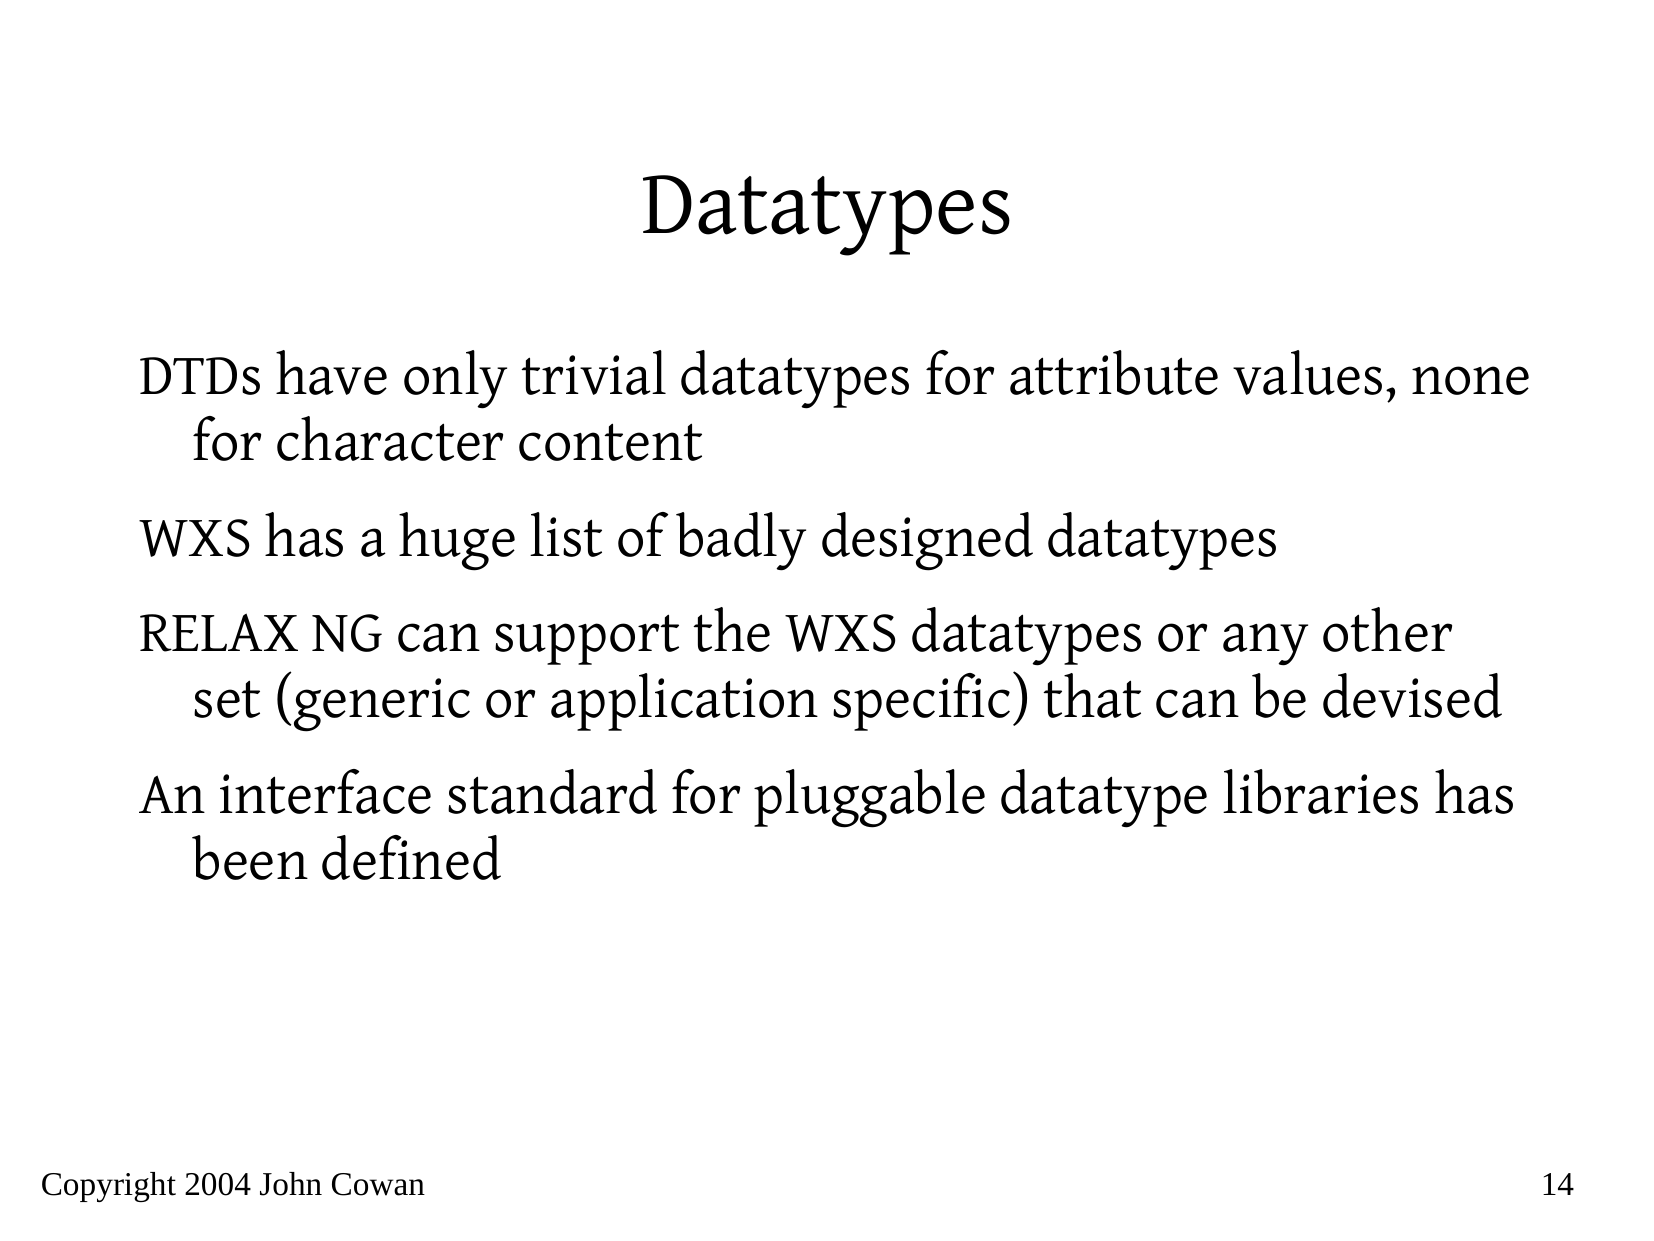

# Datatypes
DTDs have only trivial datatypes for attribute values, none for character content
WXS has a huge list of badly designed datatypes
RELAX NG can support the WXS datatypes or any other set (generic or application specific) that can be devised
An interface standard for pluggable datatype libraries has been defined